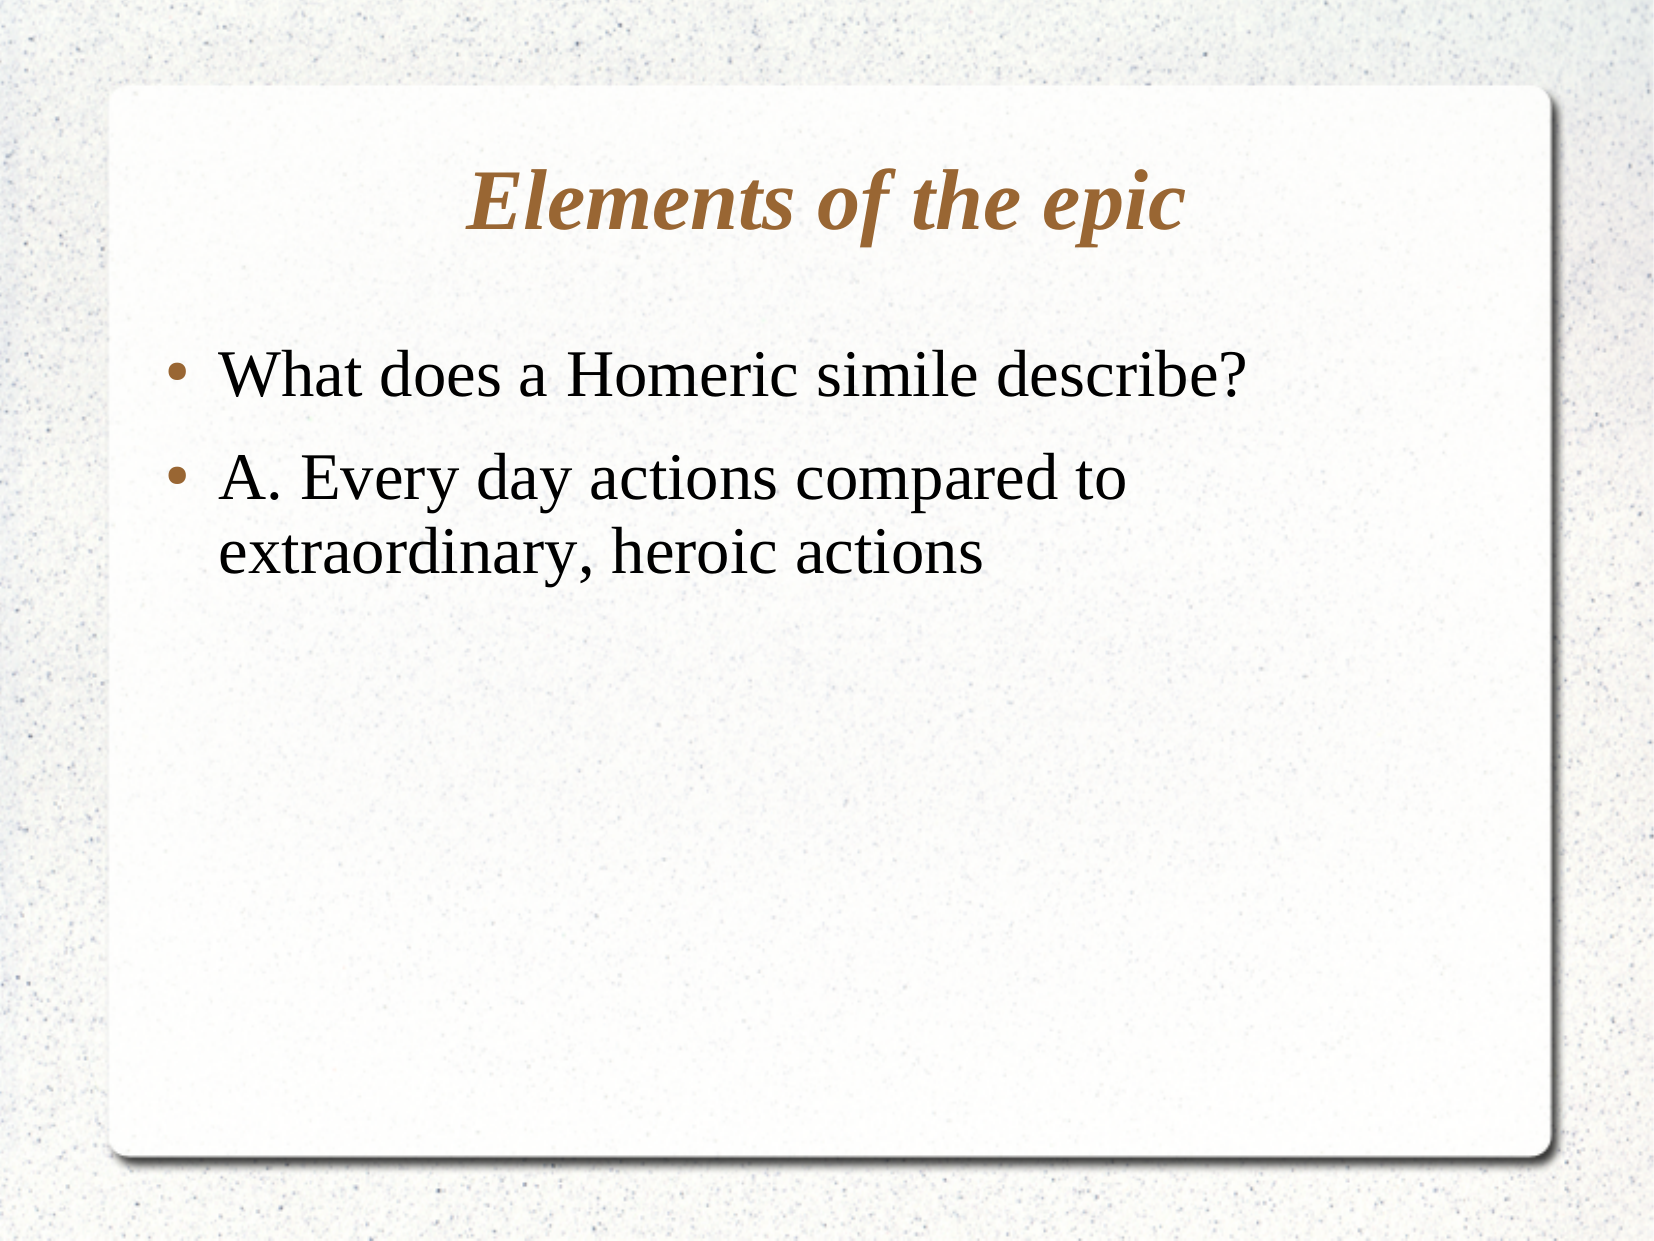

# Elements of the epic
What does a Homeric simile describe?
A. Every day actions compared to extraordinary, heroic actions